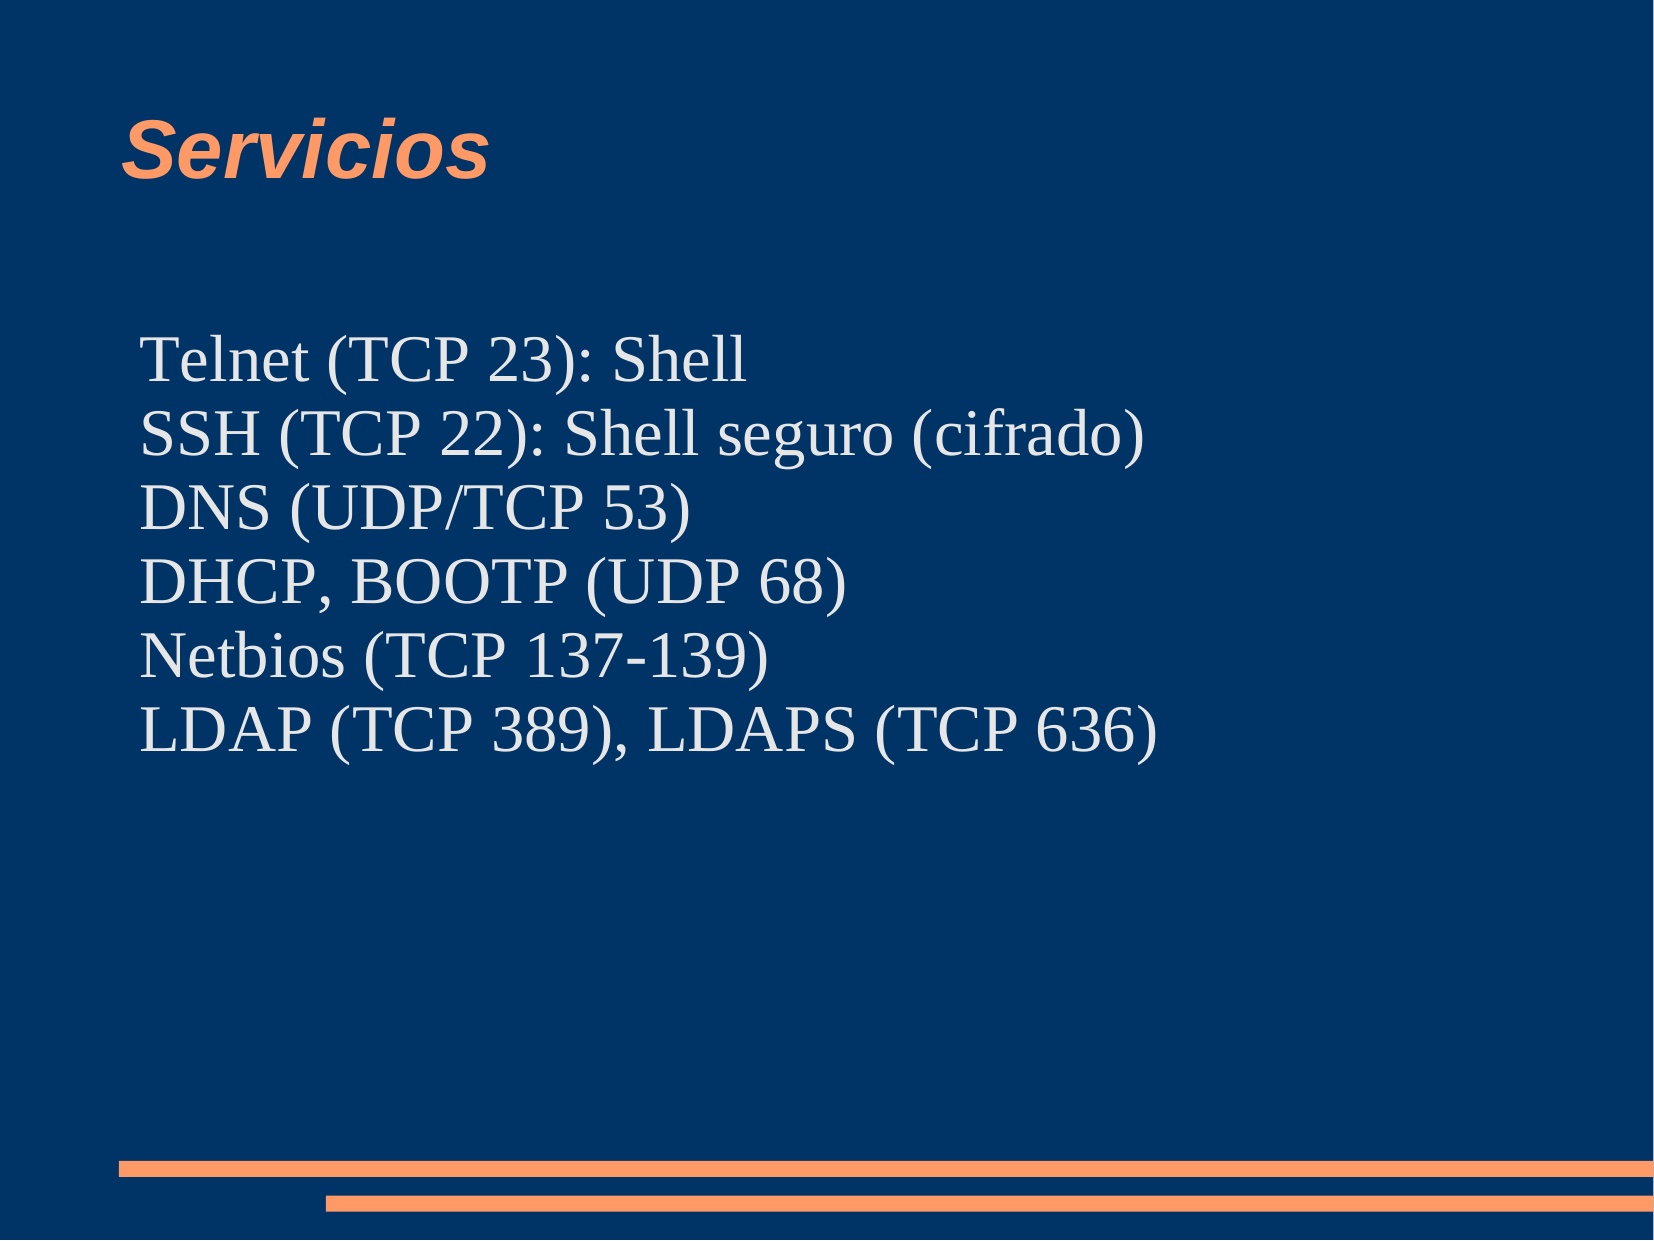

# Servicios
Telnet (TCP 23): Shell
SSH (TCP 22): Shell seguro (cifrado)
DNS (UDP/TCP 53)
DHCP, BOOTP (UDP 68)
Netbios (TCP 137-139)
LDAP (TCP 389), LDAPS (TCP 636)